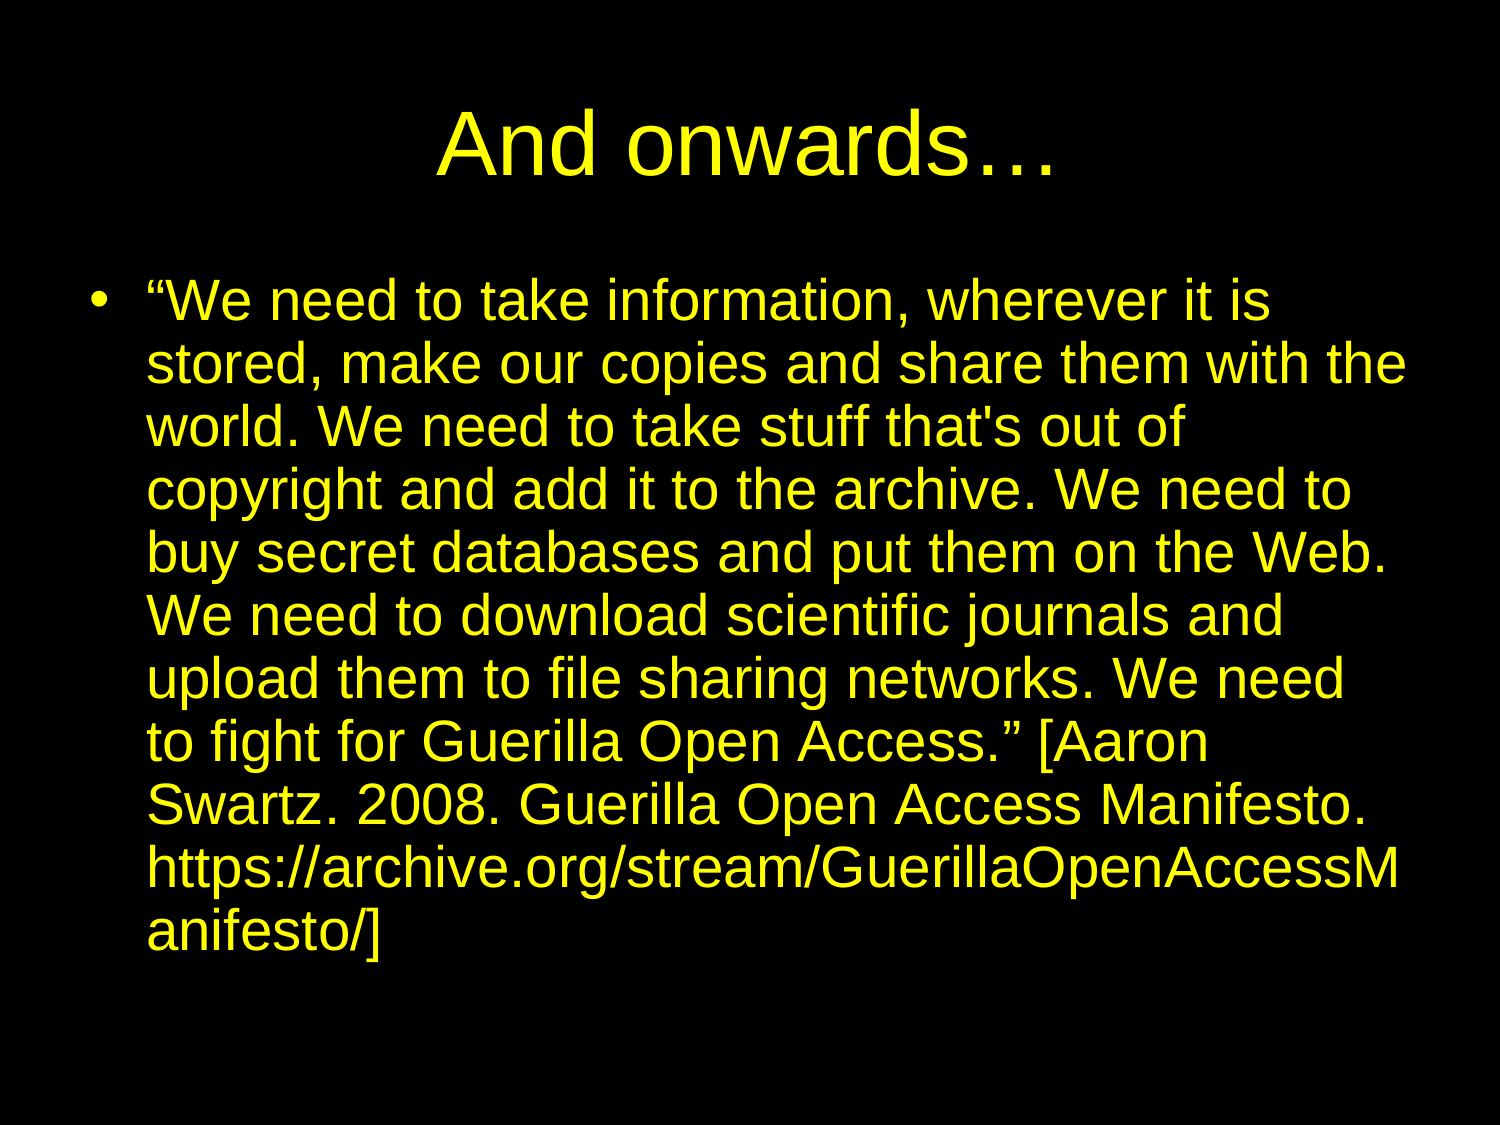

# And onwards…
“We need to take information, wherever it is stored, make our copies and share them with the world. We need to take stuff that's out of copyright and add it to the archive. We need to buy secret databases and put them on the Web. We need to download scientific journals and upload them to file sharing networks. We need to fight for Guerilla Open Access.” [Aaron Swartz. 2008. Guerilla Open Access Manifesto. https://archive.org/stream/GuerillaOpenAccessManifesto/]